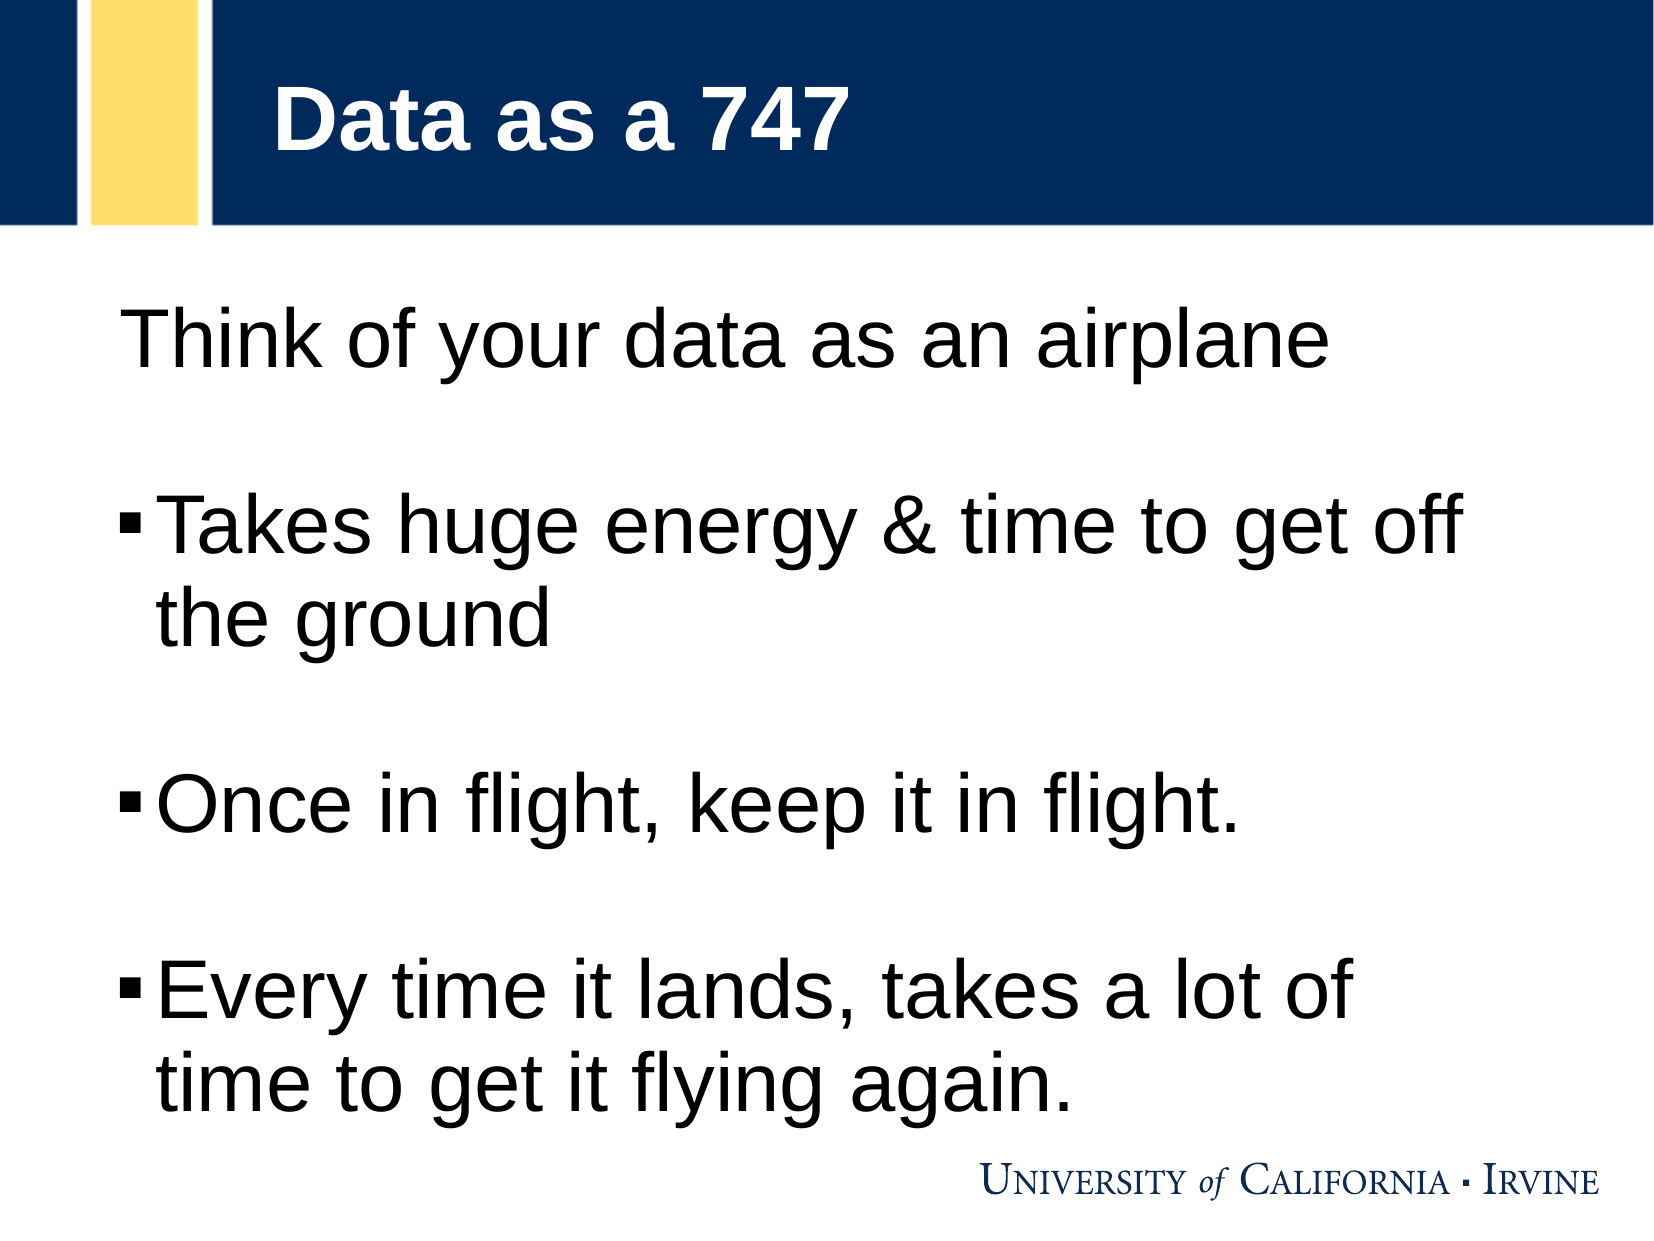

# Data as a 747
Think of your data as an airplane
Takes huge energy & time to get off the ground
Once in flight, keep it in flight.
Every time it lands, takes a lot of time to get it flying again.